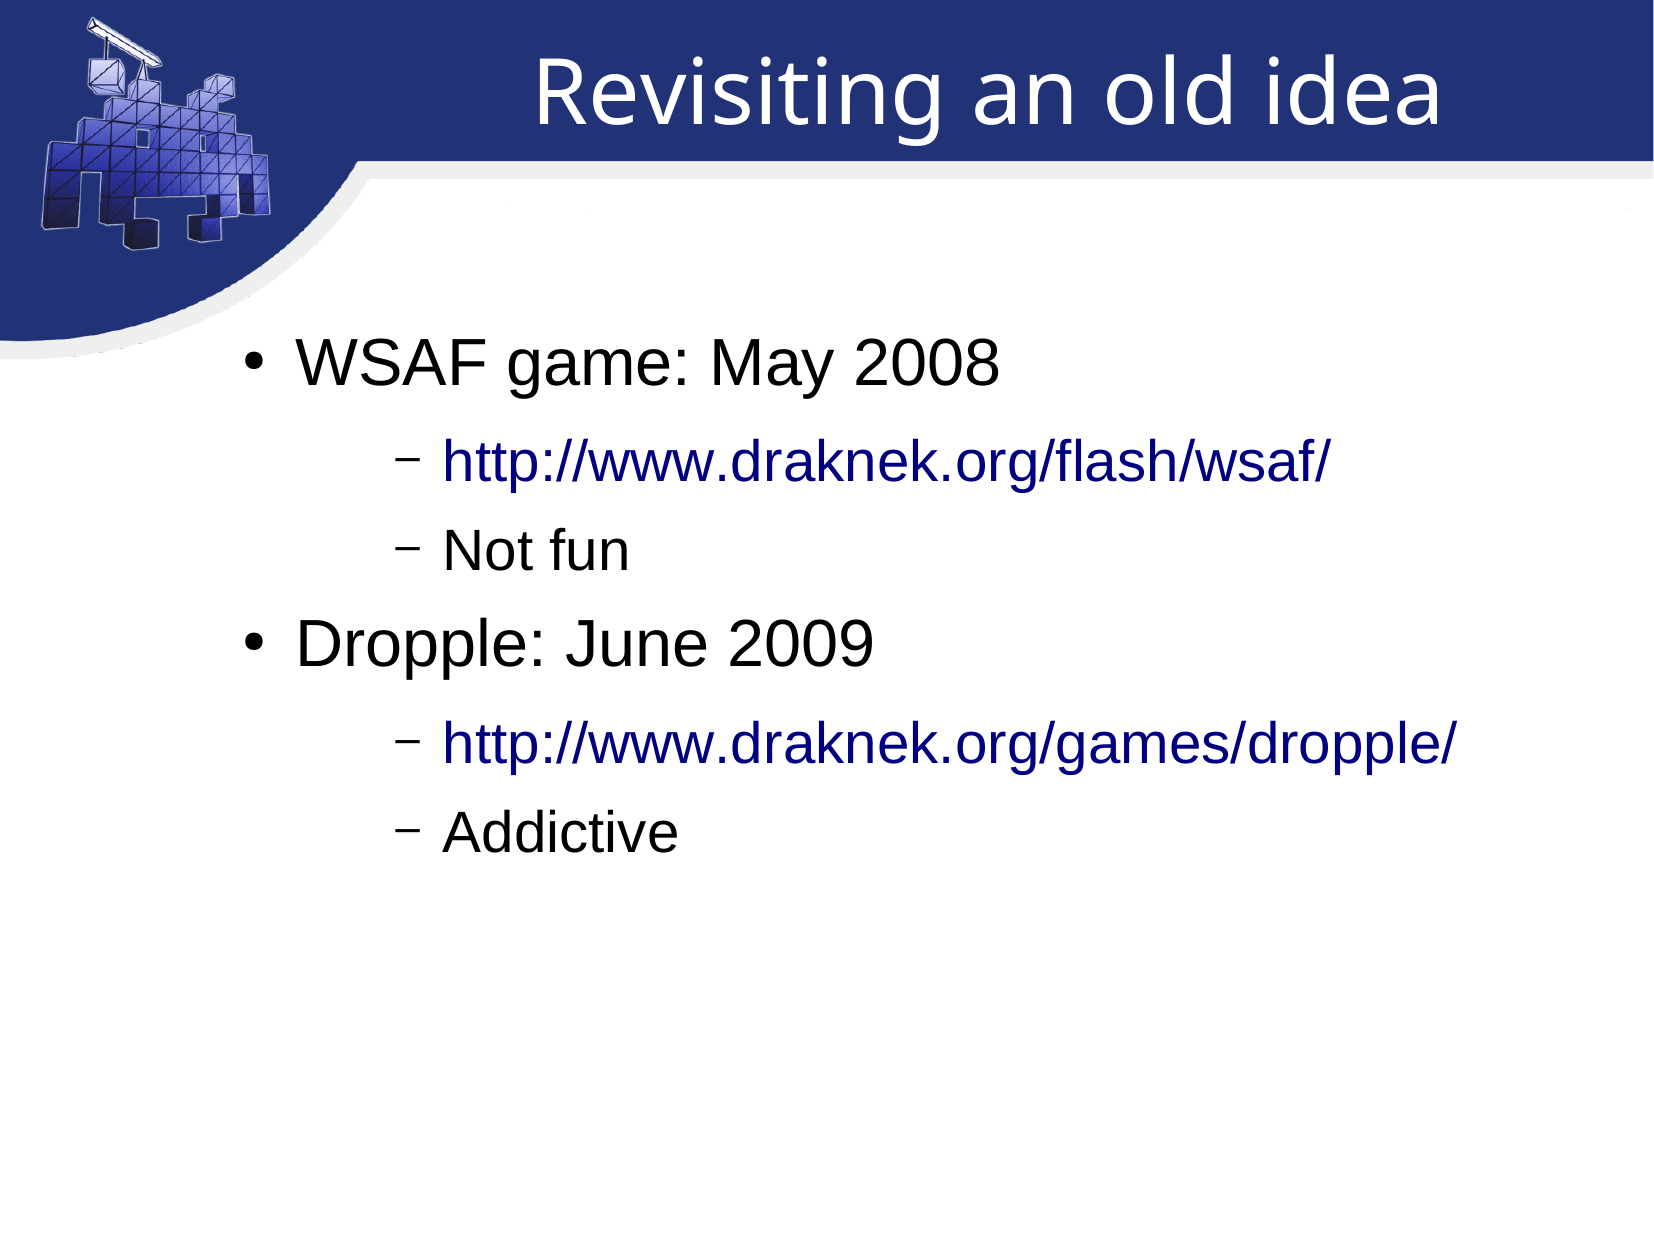

# Revisiting an old idea
WSAF game: May 2008
http://www.draknek.org/flash/wsaf/
Not fun
Dropple: June 2009
http://www.draknek.org/games/dropple/
Addictive